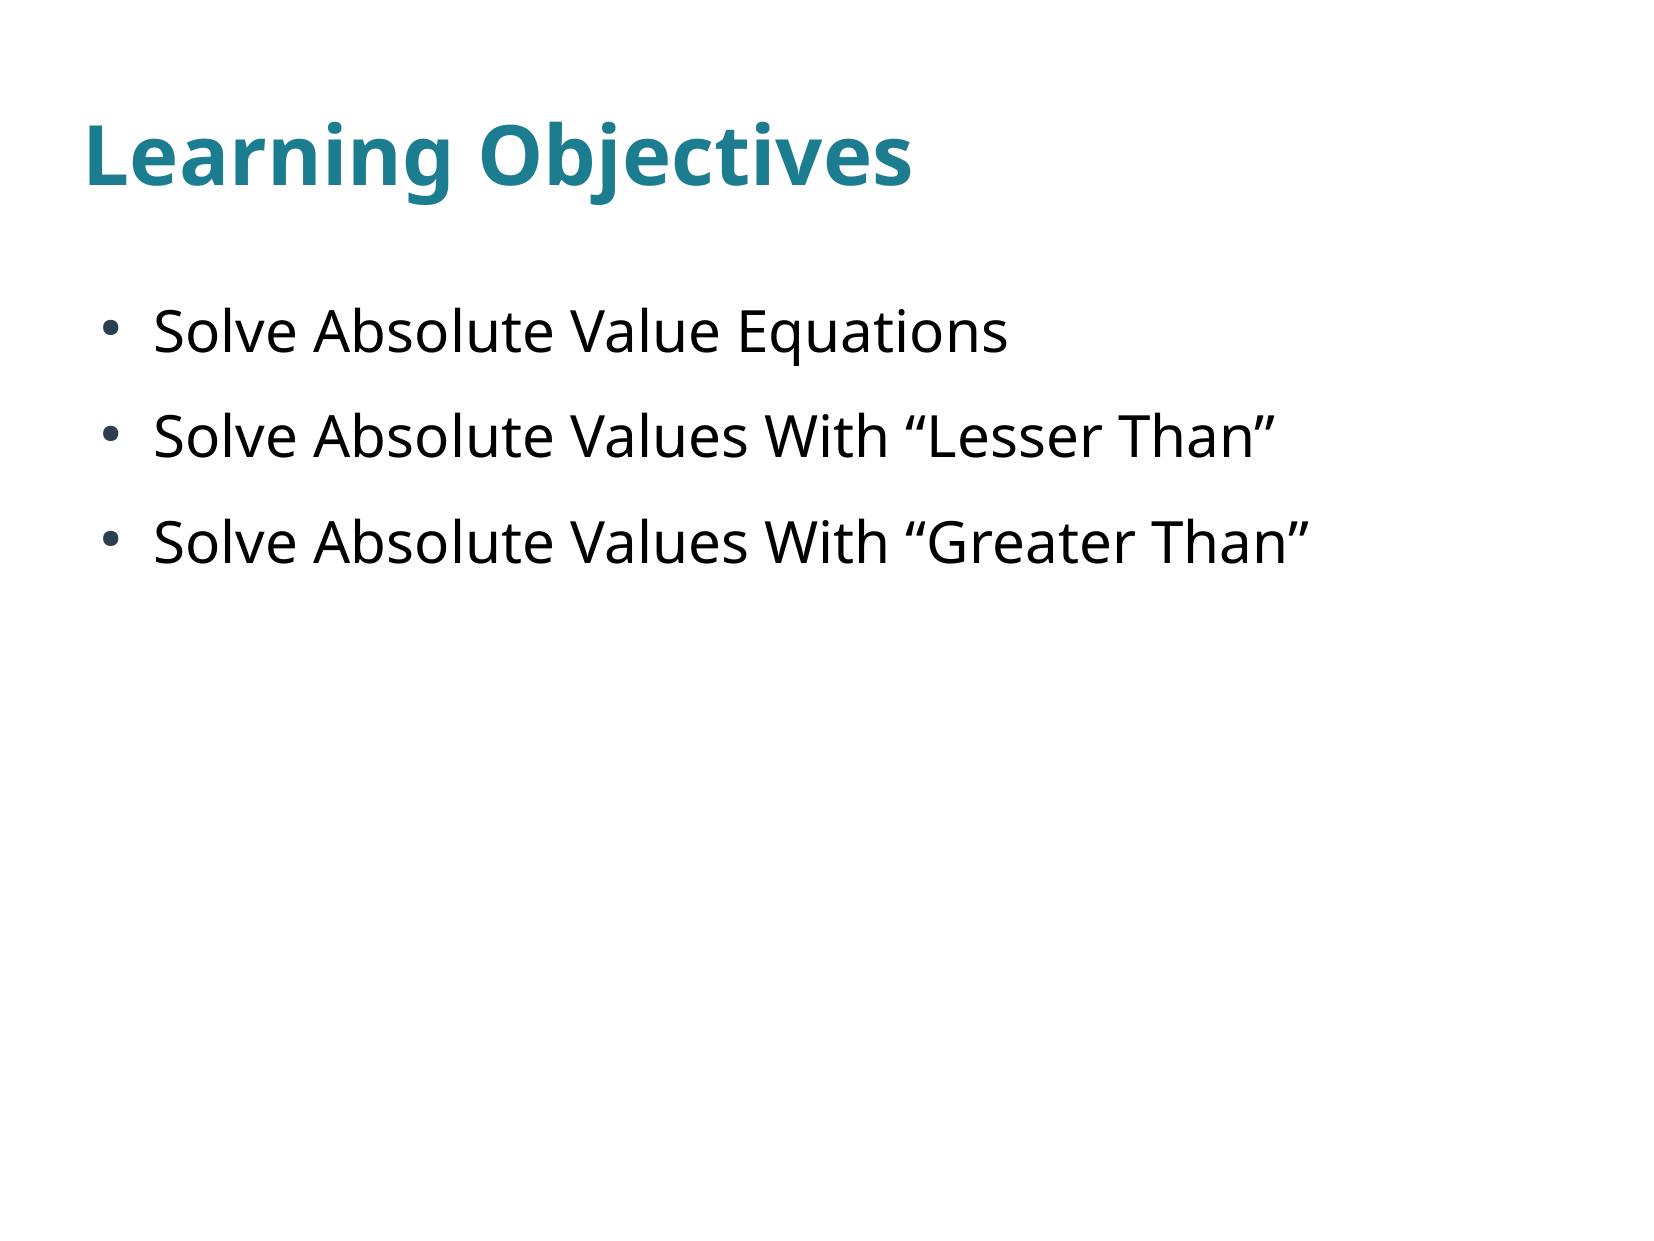

# Learning Objectives
Solve Absolute Value Equations
Solve Absolute Values With “Lesser Than”
Solve Absolute Values With “Greater Than”